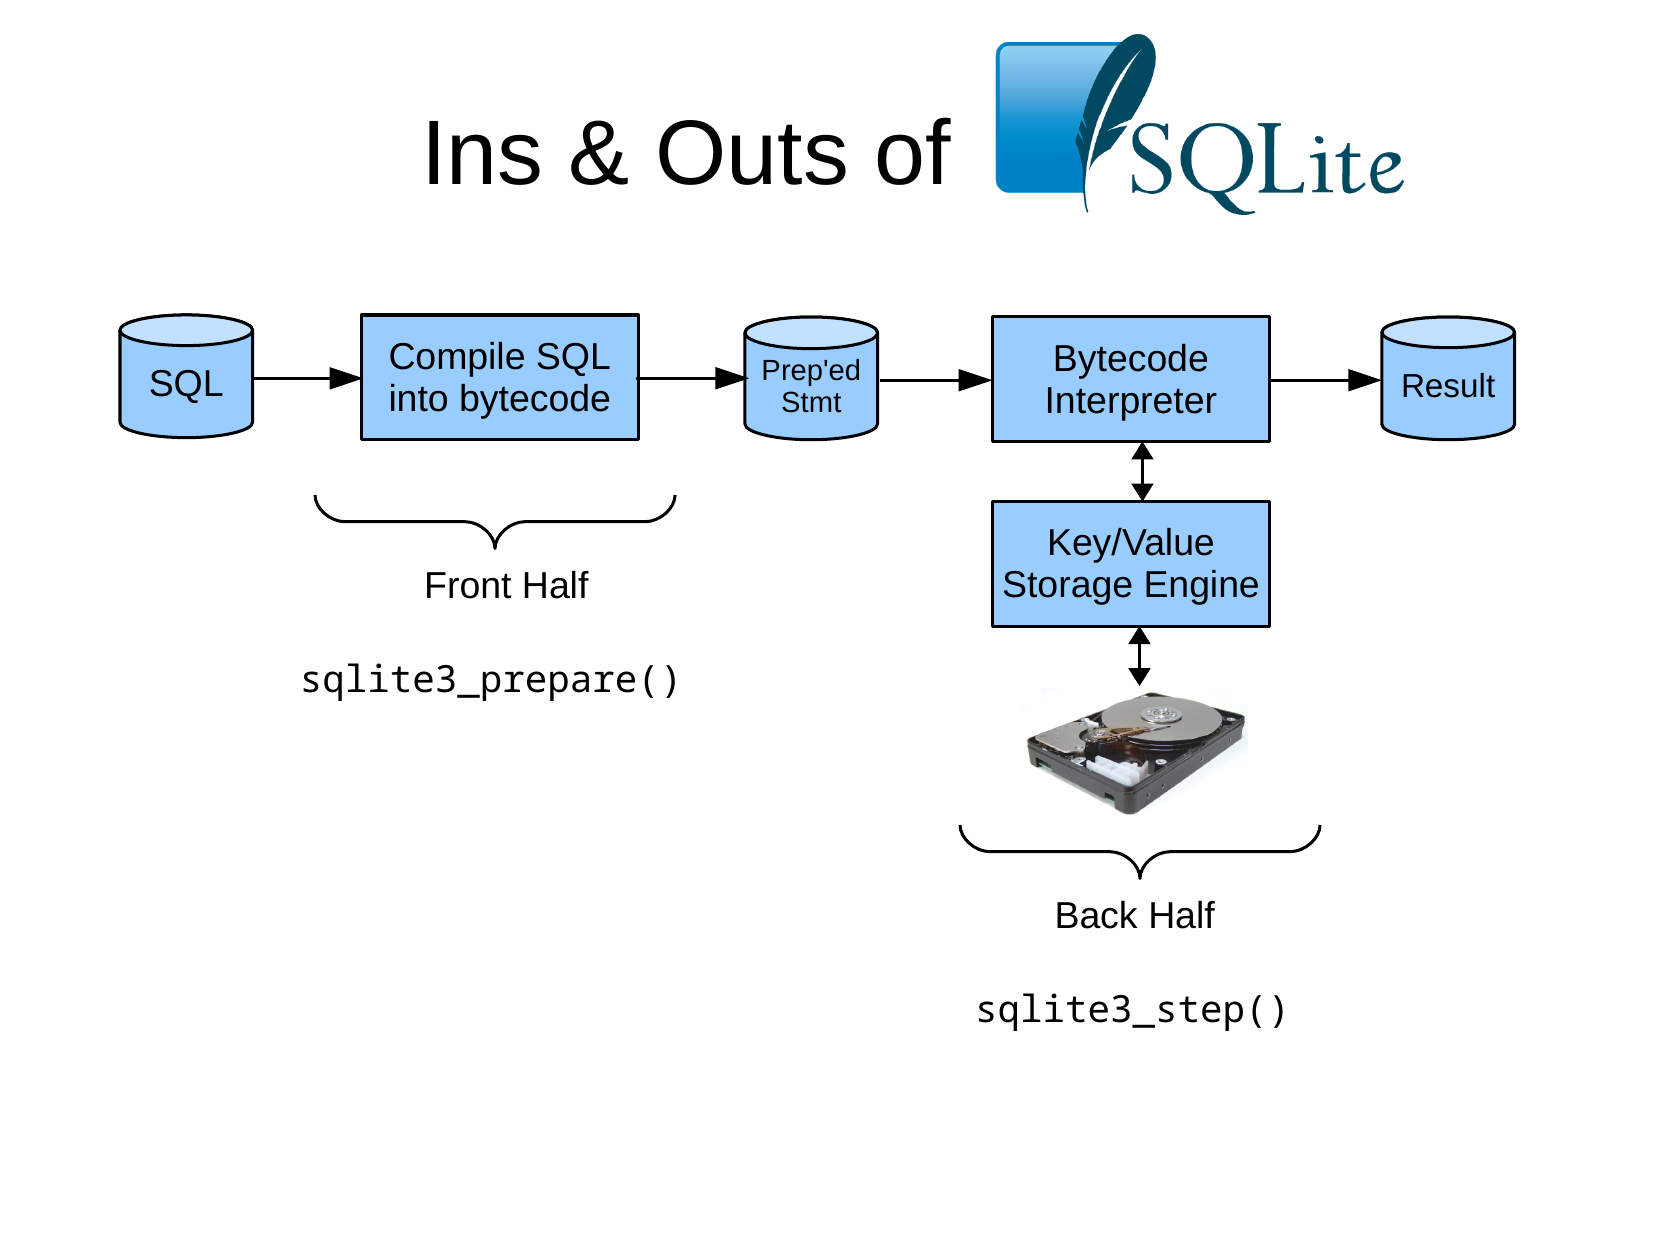

# Ins & Outs of
SQL
Compile SQL
into bytecode
Bytecode
Interpreter
Prep'ed
Stmt
Result
Key/Value
Storage Engine
Front Half
sqlite3_prepare()
Back Half
sqlite3_step()